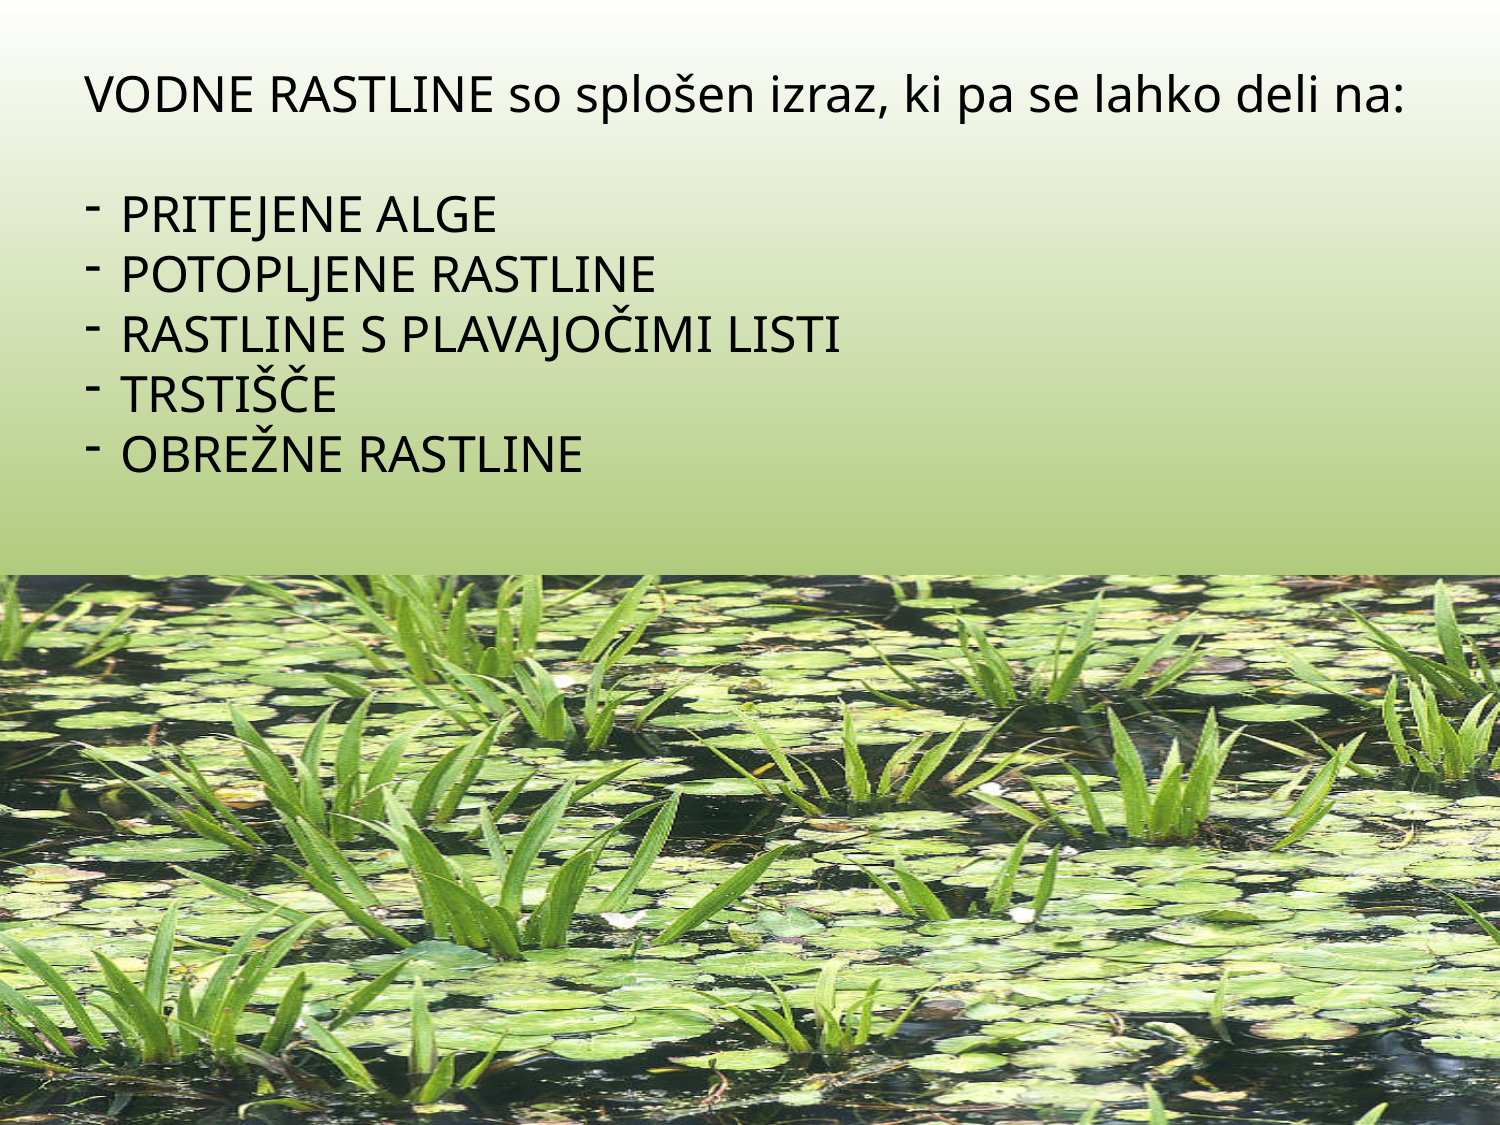

VODNE RASTLINE so splošen izraz, ki pa se lahko deli na:
PRITEJENE ALGE
POTOPLJENE RASTLINE
RASTLINE S PLAVAJOČIMI LISTI
TRSTIŠČE
OBREŽNE RASTLINE